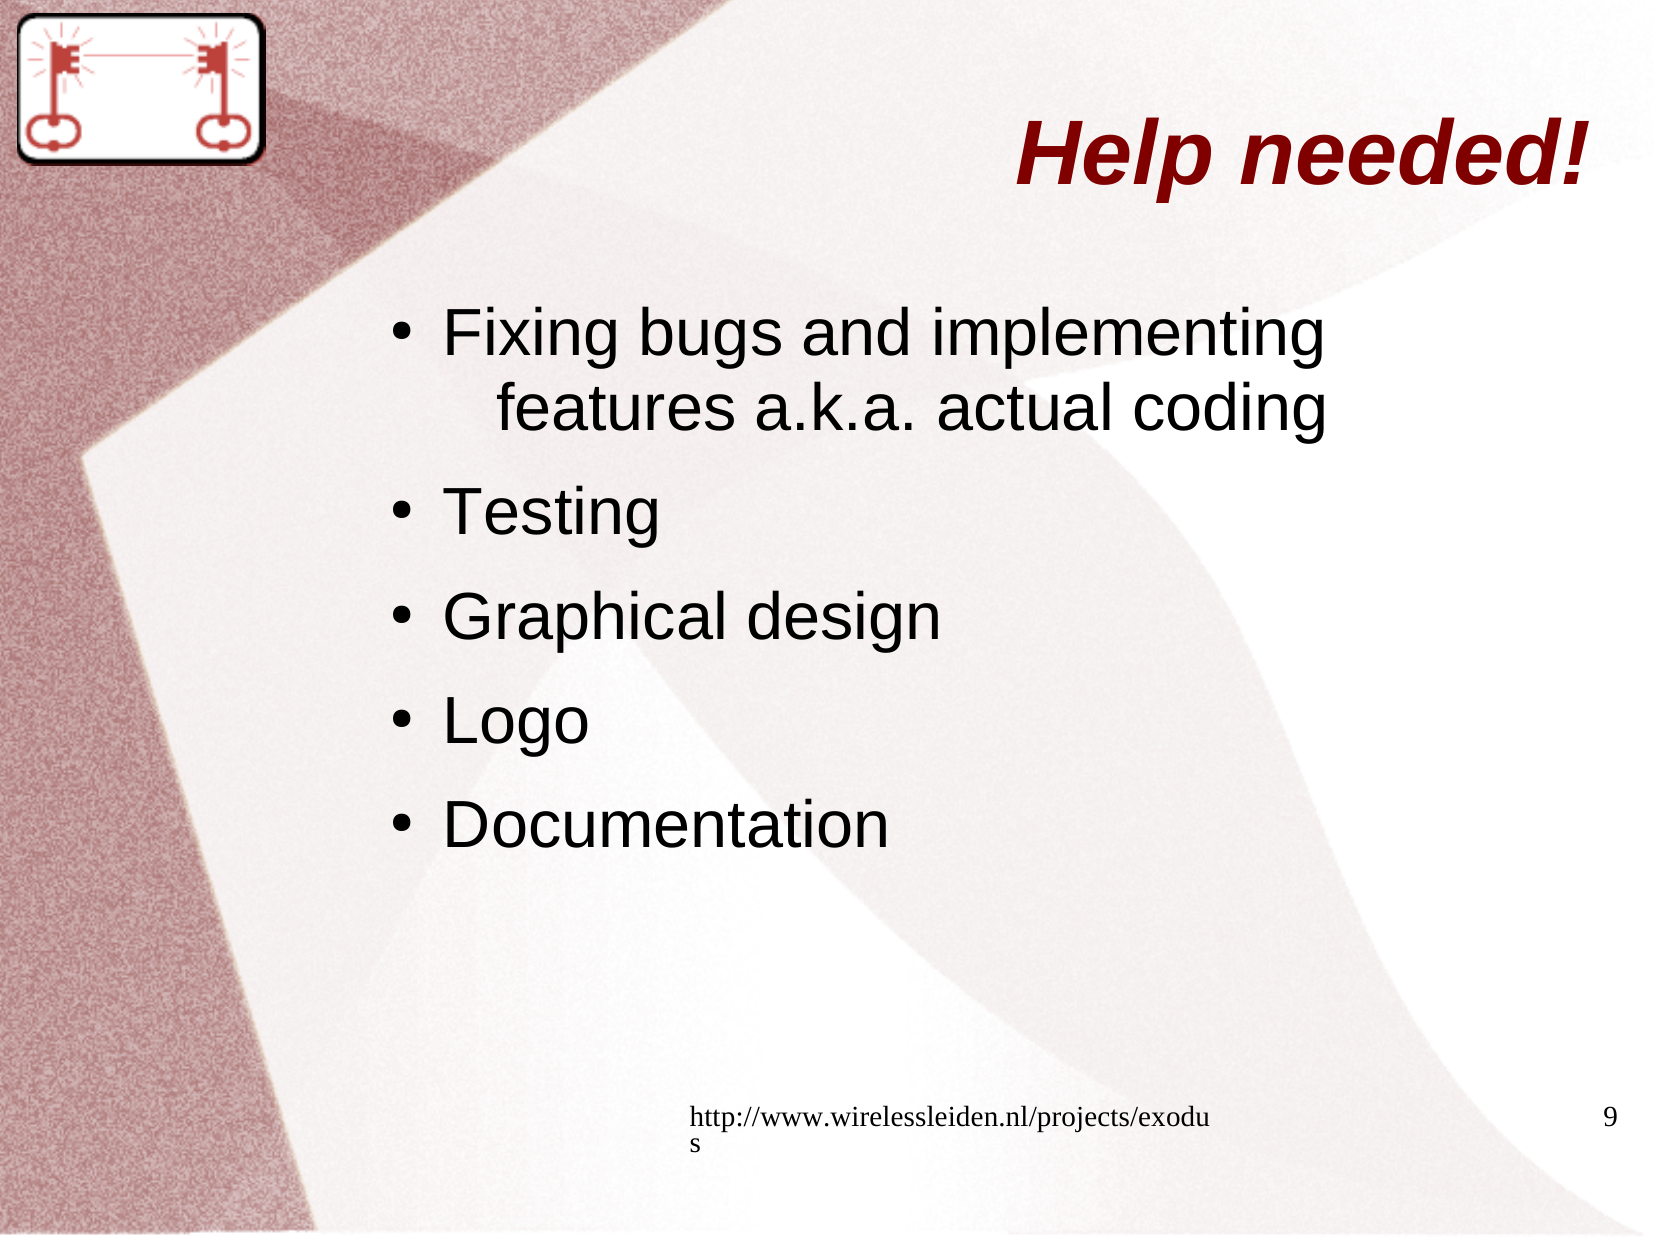

# Help needed!
Fixing bugs and implementing features a.k.a. actual coding
Testing
Graphical design
Logo
Documentation
http://www.wirelessleiden.nl/projects/exodus
9